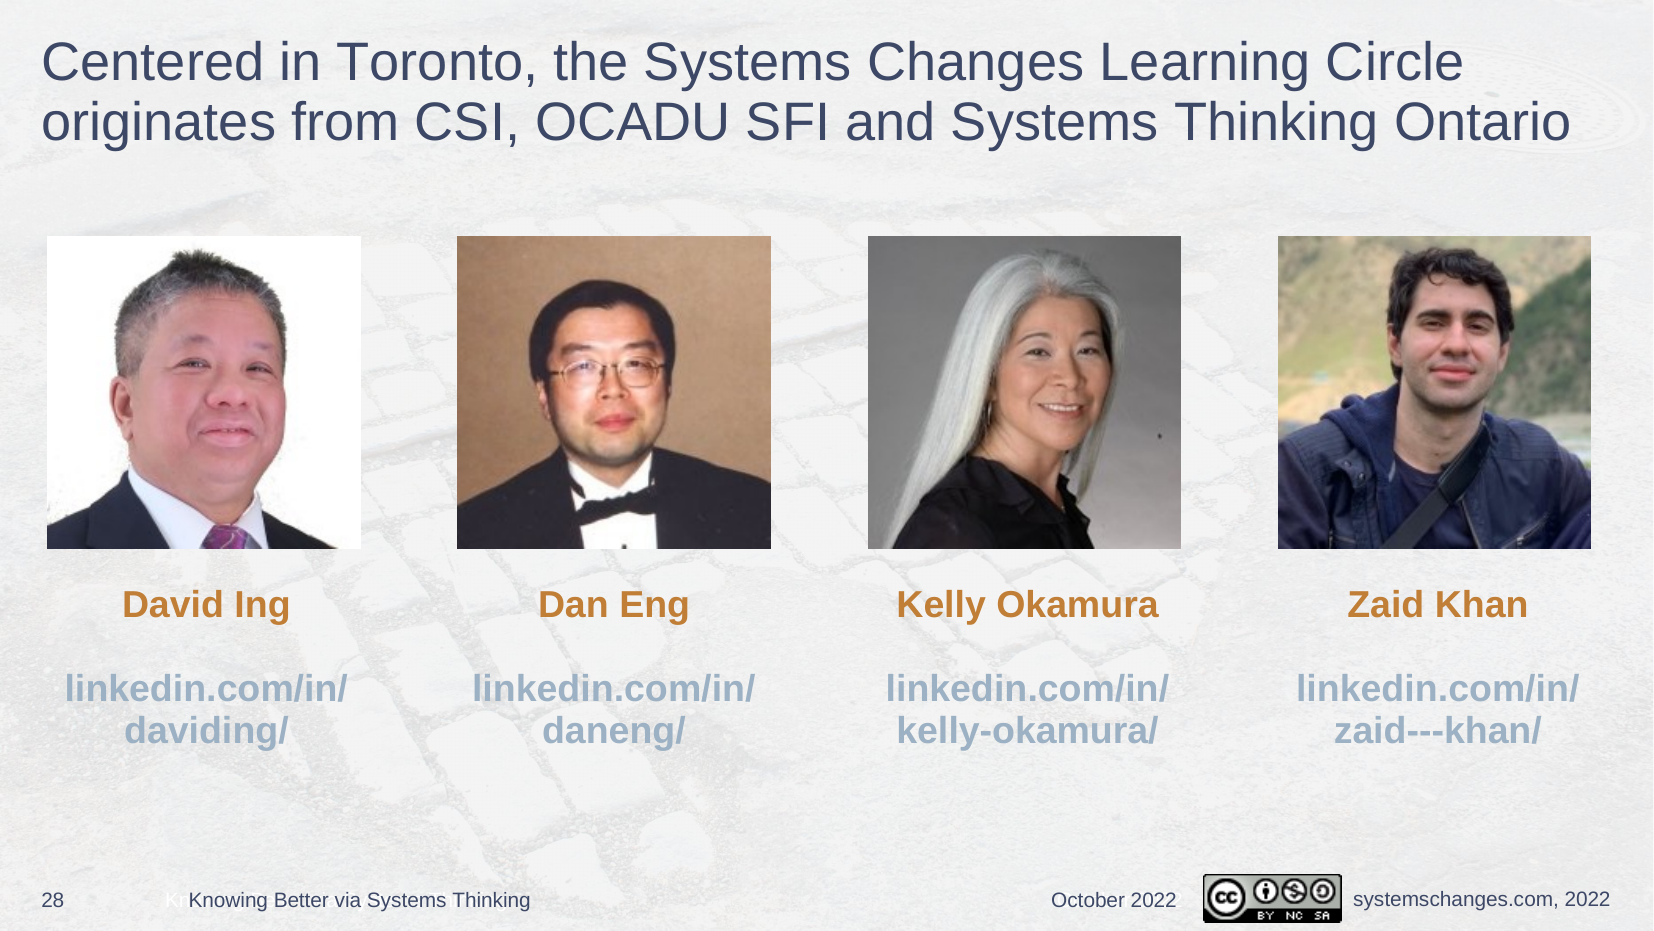

# Centered in Toronto, the Systems Changes Learning Circle originates from CSI, OCADU SFI and Systems Thinking Ontario
David Ing
linkedin.com/in/daviding/
Dan Eng
linkedin.com/in/daneng/
Kelly Okamura
linkedin.com/in/kelly-okamura/
Zaid Khan
linkedin.com/in/zaid---khan/
Knowing Better via Systems Thinking
October 2022